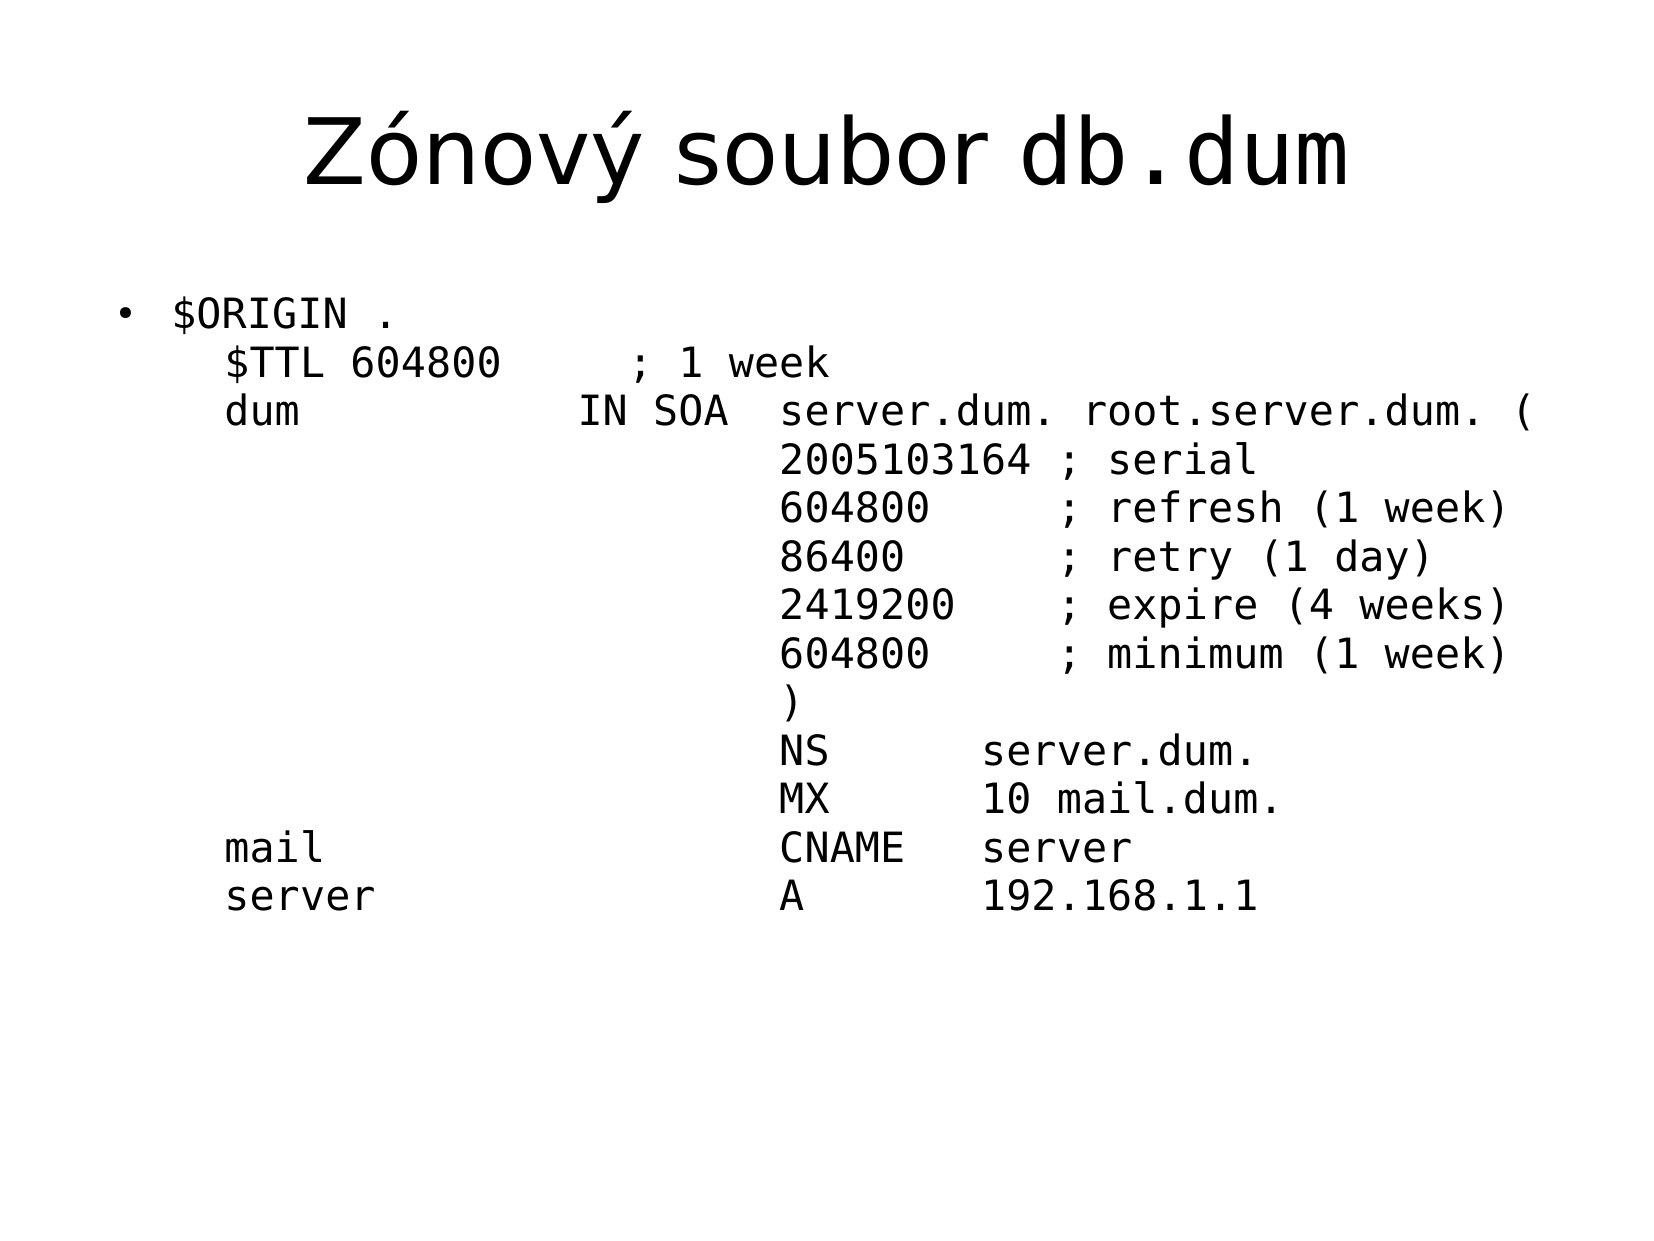

# Zónový soubor db.dum
$ORIGIN .
$TTL 604800 ; 1 week
dum IN SOA server.dum. root.server.dum. (
 2005103164 ; serial
 604800 ; refresh (1 week)
 86400 ; retry (1 day)
 2419200 ; expire (4 weeks)
 604800 ; minimum (1 week)
 )
 NS server.dum.
 MX 10 mail.dum.
mail CNAME server
server A 192.168.1.1